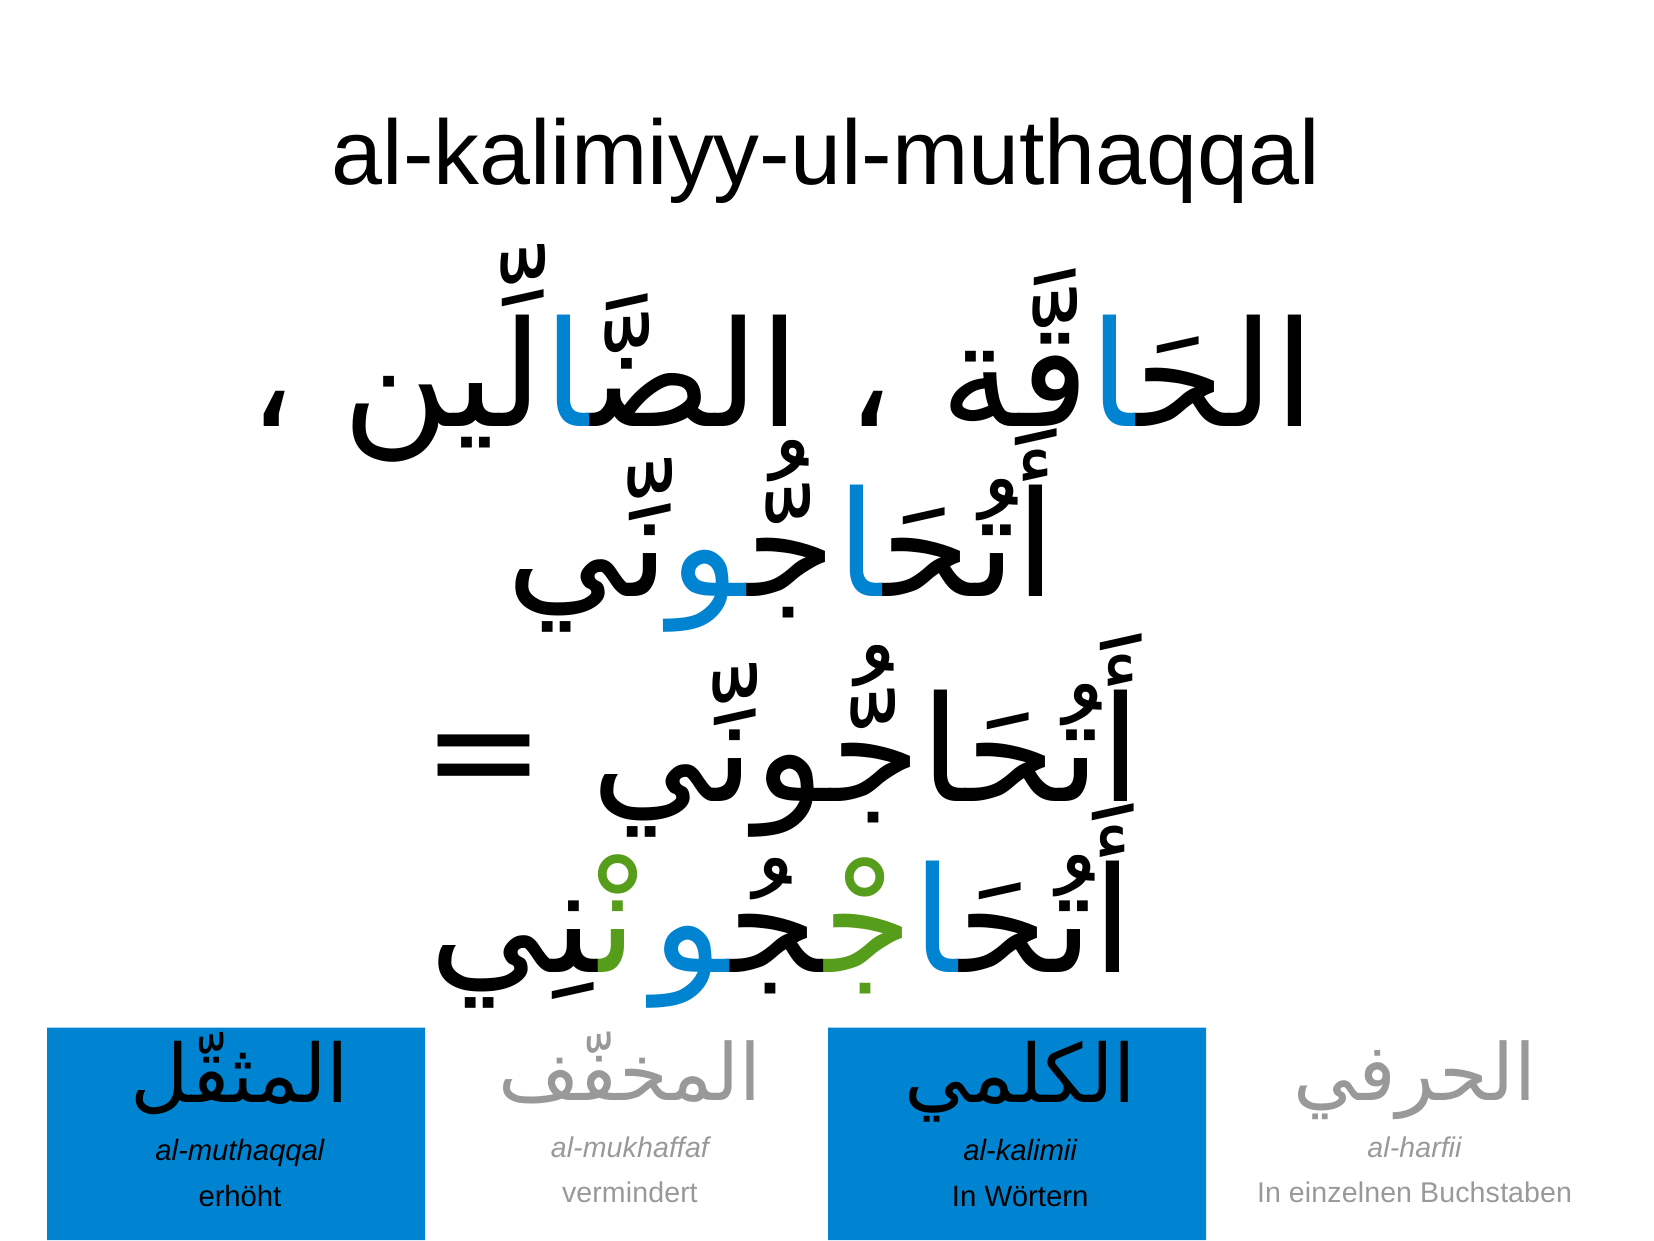

# al-kalimiyy-ul-muthaqqal
الحَاقَّة ، الضَّالِّين ، أَتُحَاجُّونِّي
أَتُحَاجُّونِّي = أَتُحَاجْجُونْنِي
المثقّل
al-muthaqqal
erhöht
المخفّف
al-mukhaffaf
vermindert
الكلمي
al-kalimii
In Wörtern
الحرفي
al-harfii
In einzelnen Buchstaben